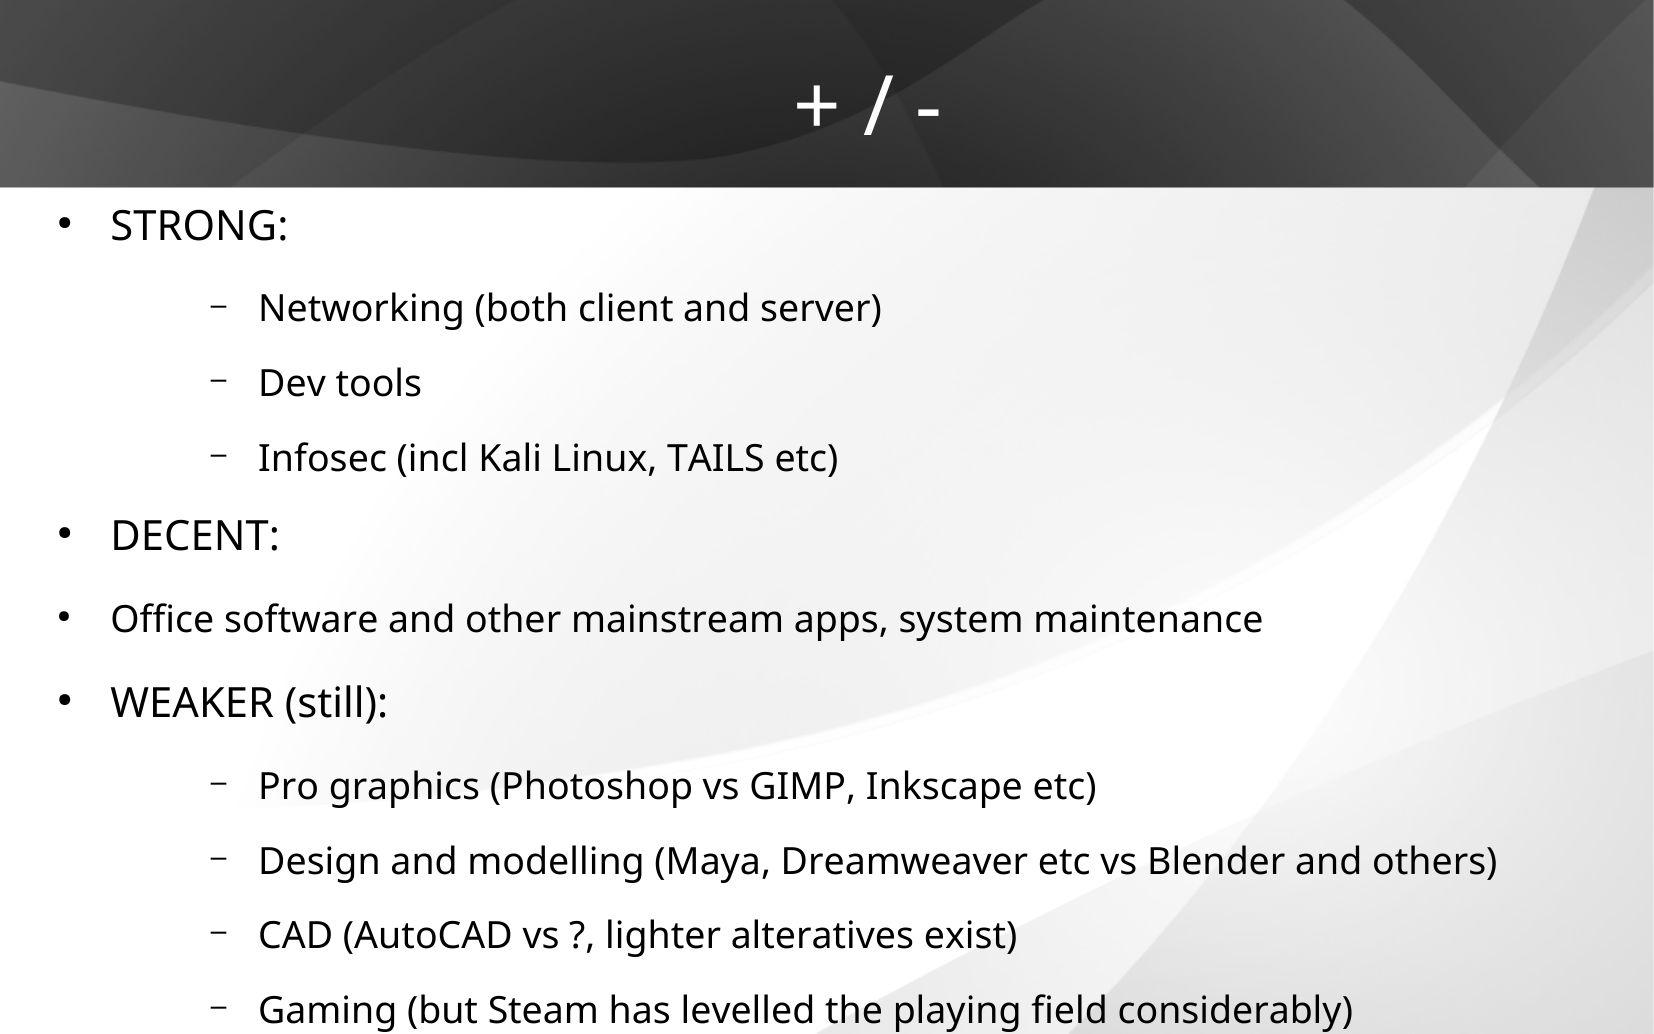

# + / -
STRONG:
Networking (both client and server)
Dev tools
Infosec (incl Kali Linux, TAILS etc)
DECENT:
Office software and other mainstream apps, system maintenance
WEAKER (still):
Pro graphics (Photoshop vs GIMP, Inkscape etc)
Design and modelling (Maya, Dreamweaver etc vs Blender and others)
CAD (AutoCAD vs ?, lighter alteratives exist)
Gaming (but Steam has levelled the playing field considerably)